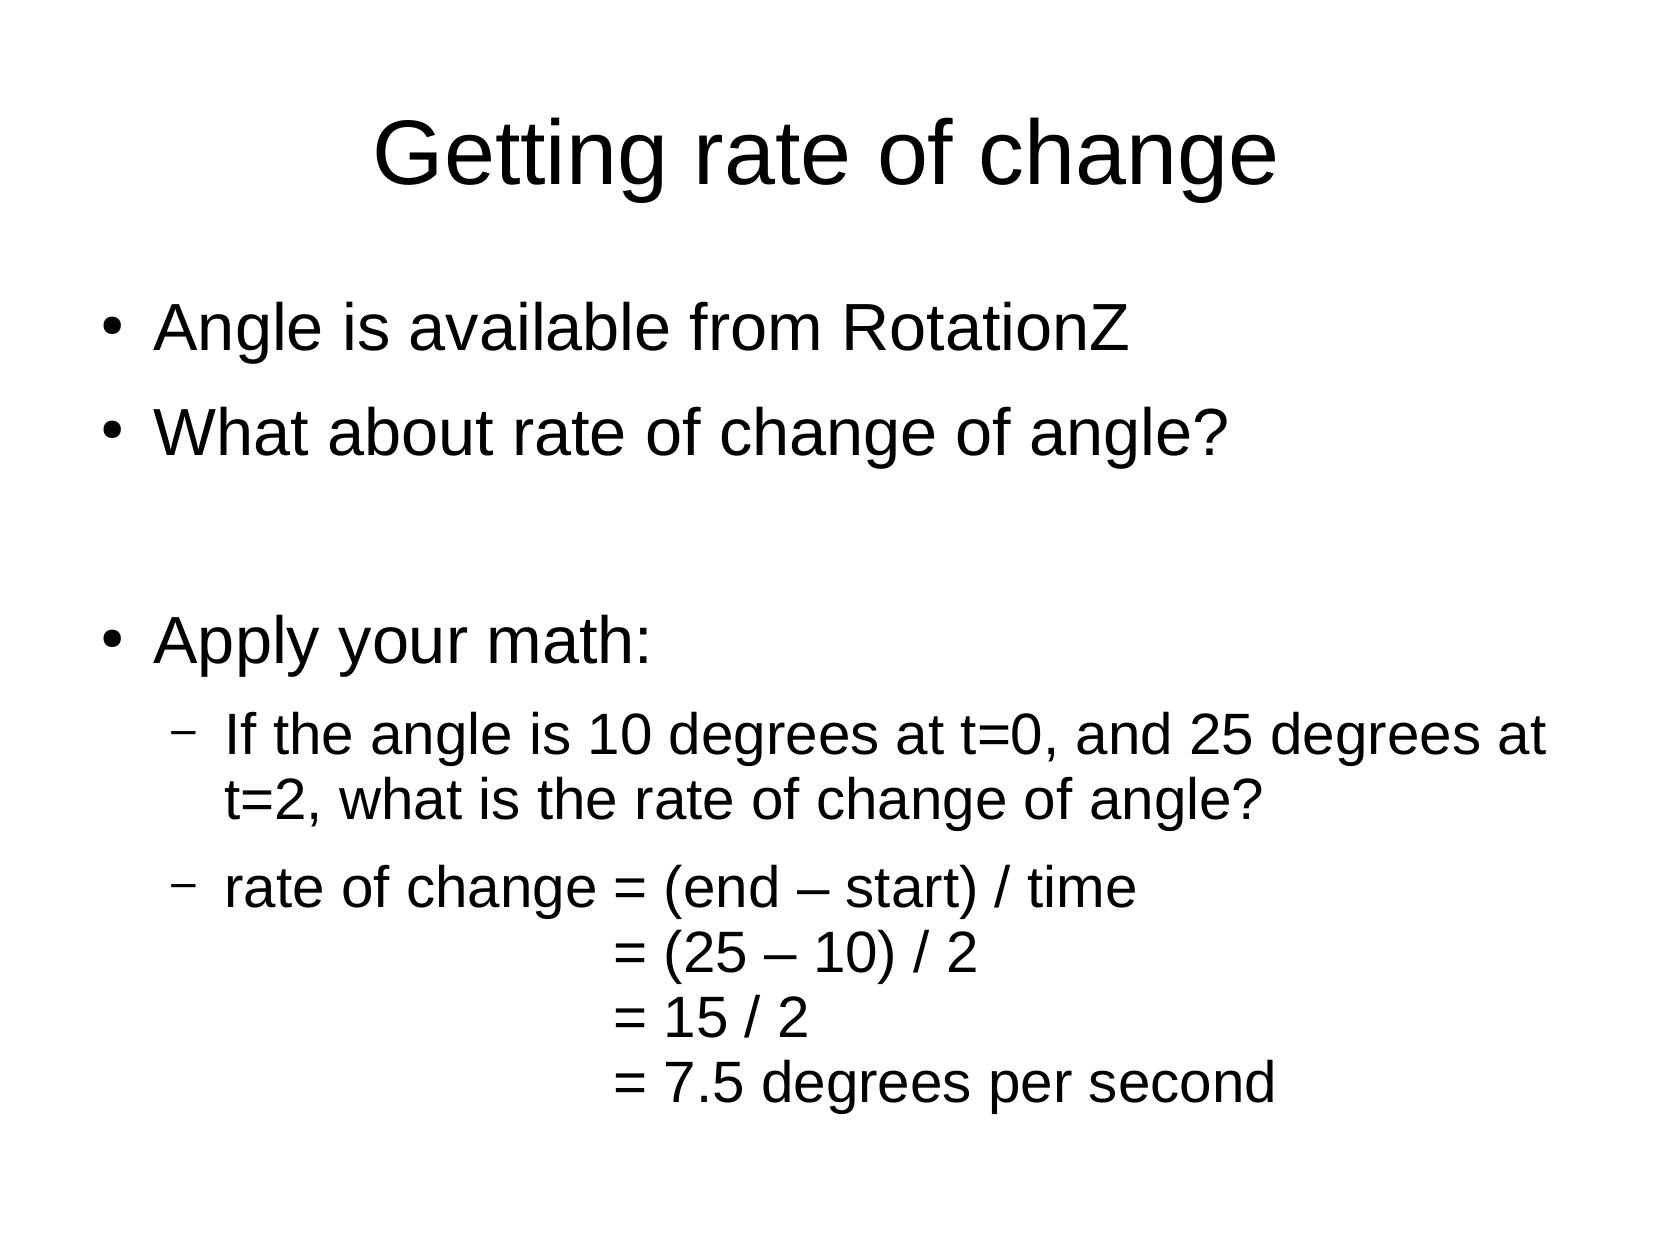

# Getting rate of change
Angle is available from RotationZ
What about rate of change of angle?
Apply your math:
If the angle is 10 degrees at t=0, and 25 degrees at t=2, what is the rate of change of angle?
rate of change = (end – start) / time
 = (25 – 10) / 2
 = 15 / 2
 = 7.5 degrees per second